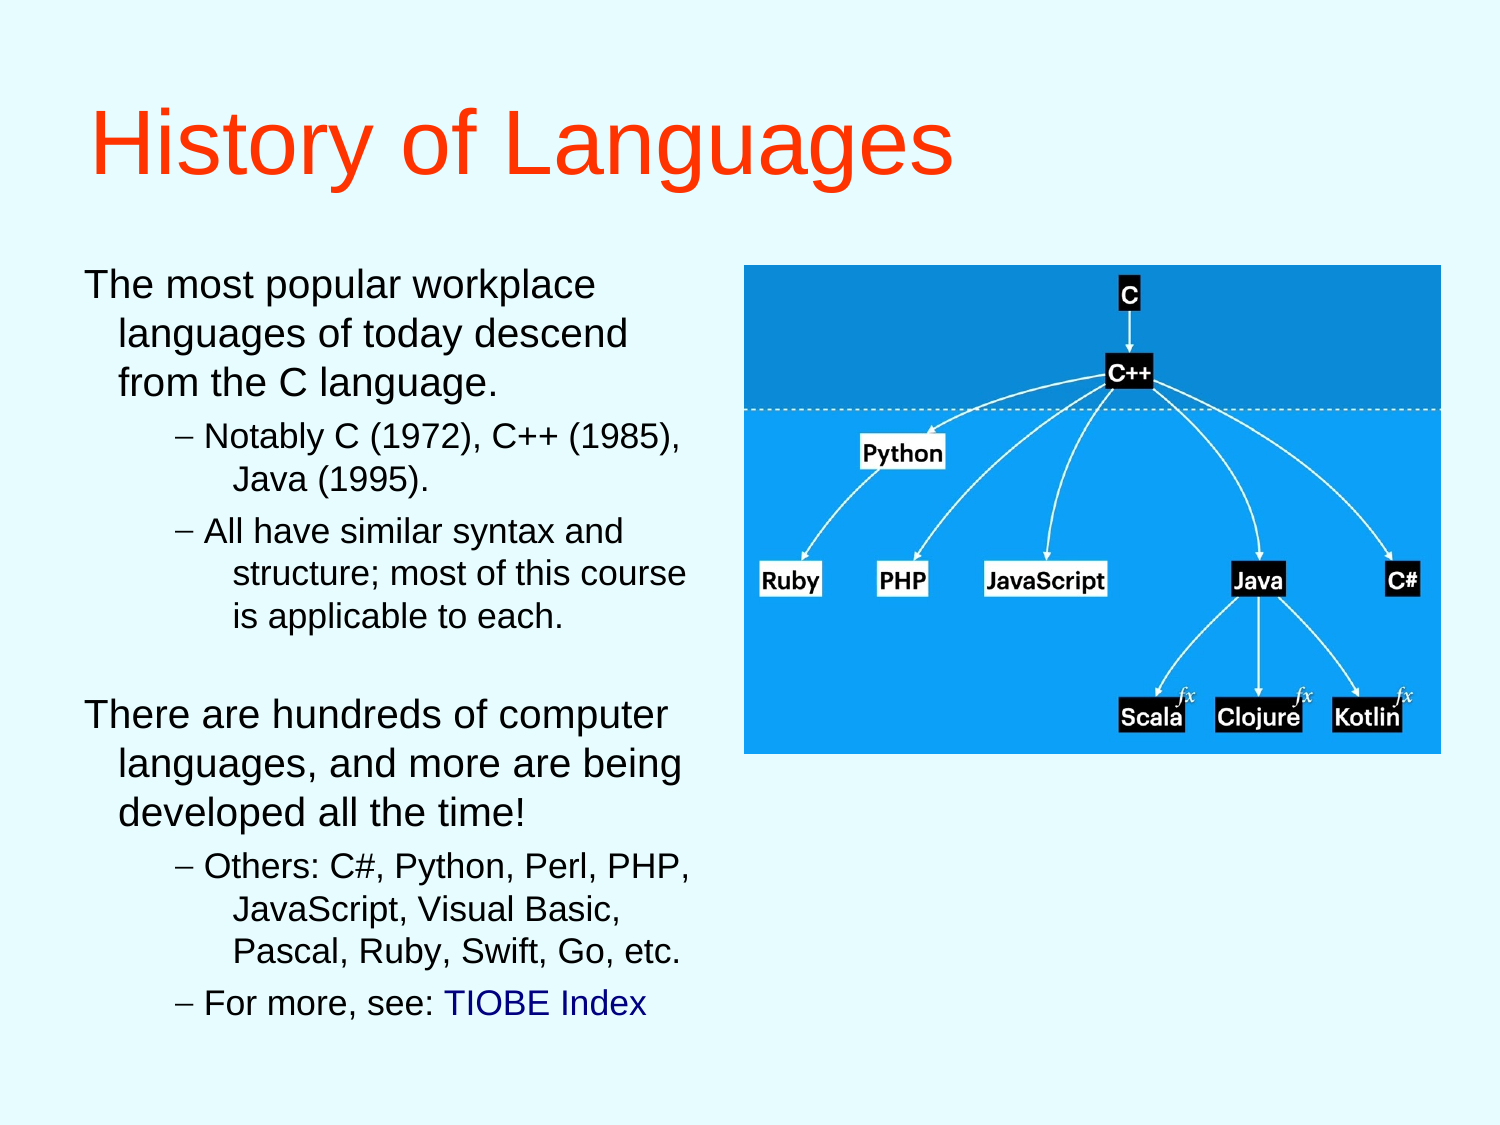

# History of Languages
The most popular workplace languages of today descend from the C language.
Notably C (1972), C++ (1985), Java (1995).
All have similar syntax and structure; most of this course is applicable to each.
There are hundreds of computer languages, and more are being developed all the time!
Others: C#, Python, Perl, PHP, JavaScript, Visual Basic, Pascal, Ruby, Swift, Go, etc.
For more, see: TIOBE Index